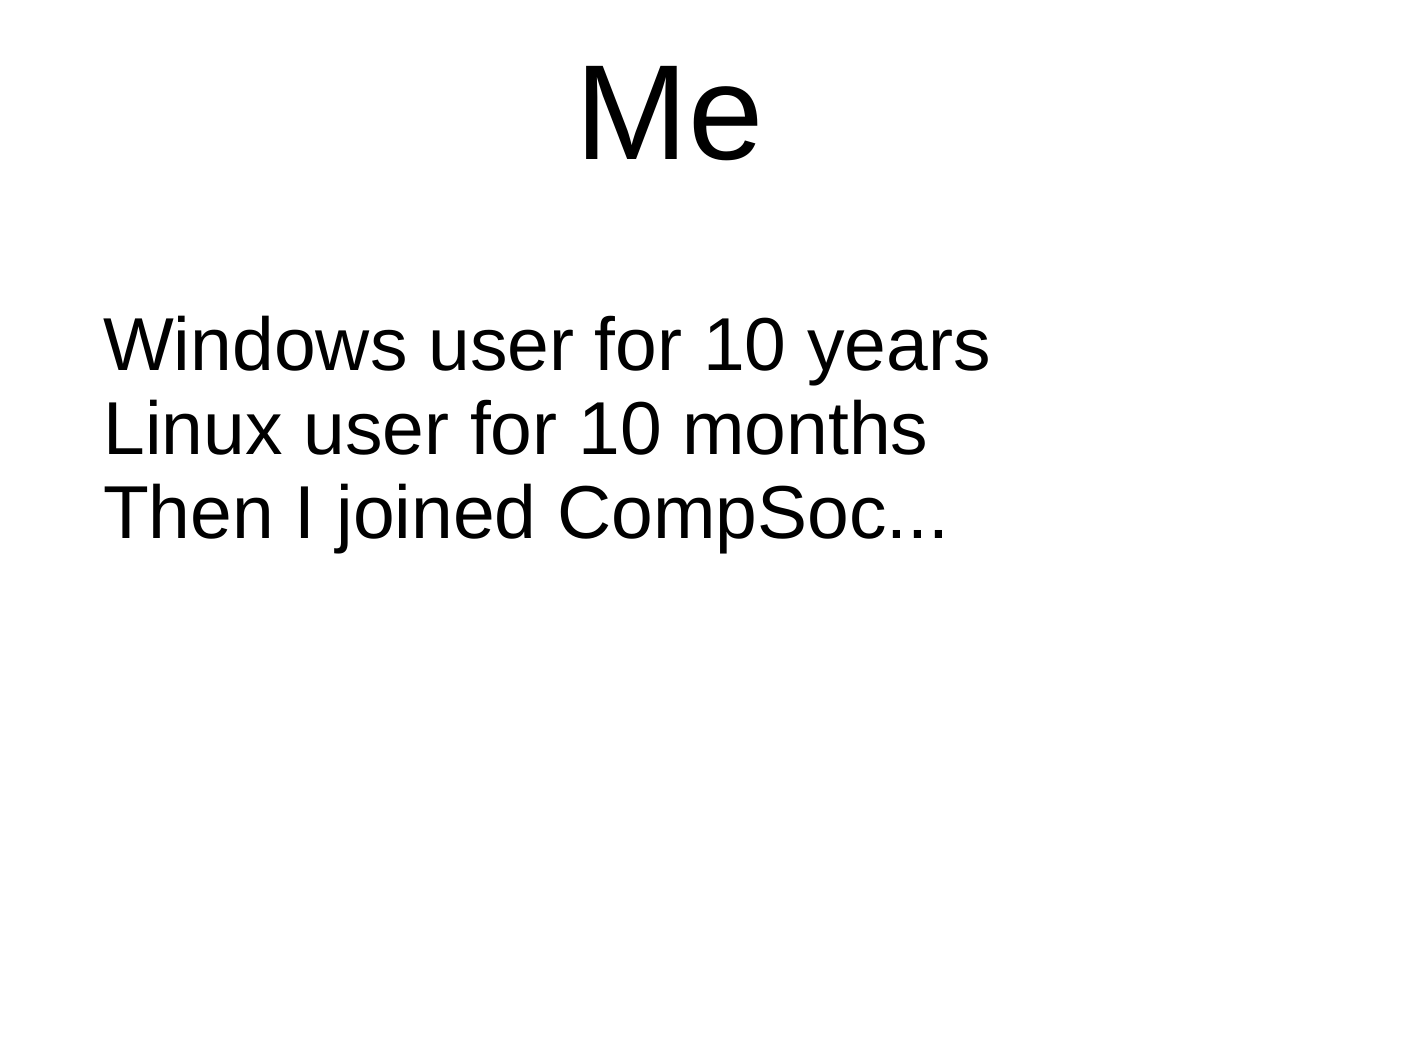

Me
Windows user for 10 years
Linux user for 10 months
Then I joined CompSoc...